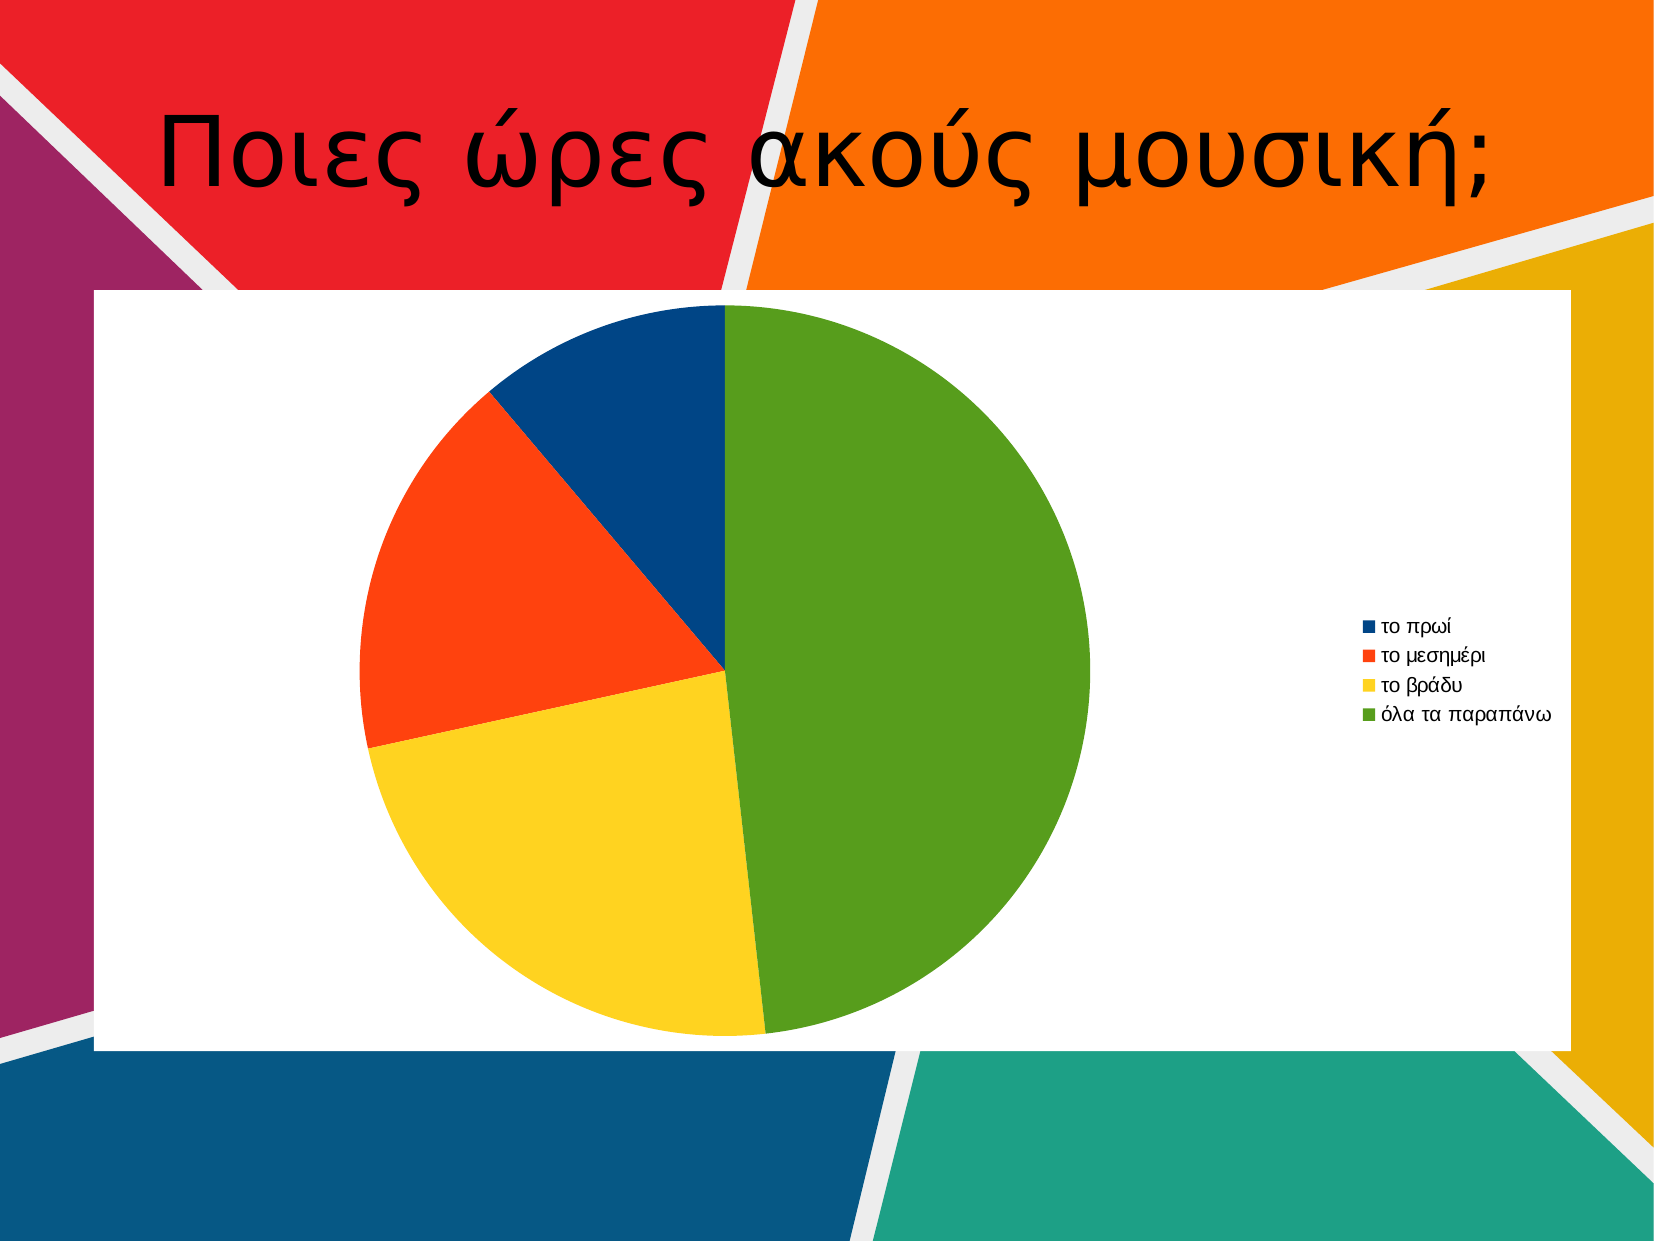

# Ποιες ώρες ακούς μουσική;
### Chart
| Category | Column D |
|---|---|
| το πρωί | 22.0 |
| το μεσημέρι | 34.0 |
| το βράδυ | 46.0 |
| όλα τα παραπάνω | 95.0 |